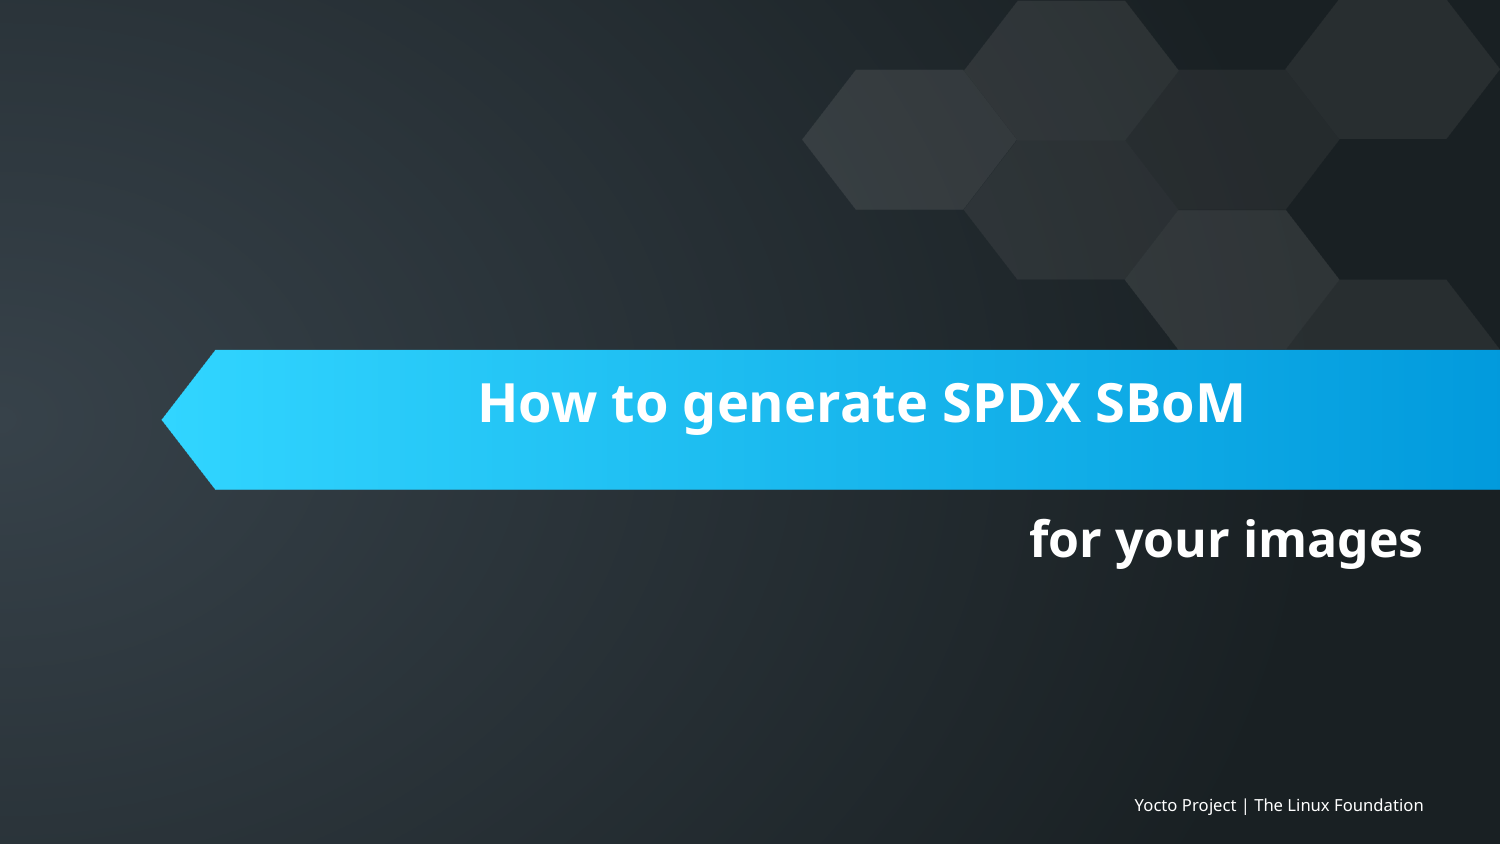

# How to generate SPDX SBoM
for your images